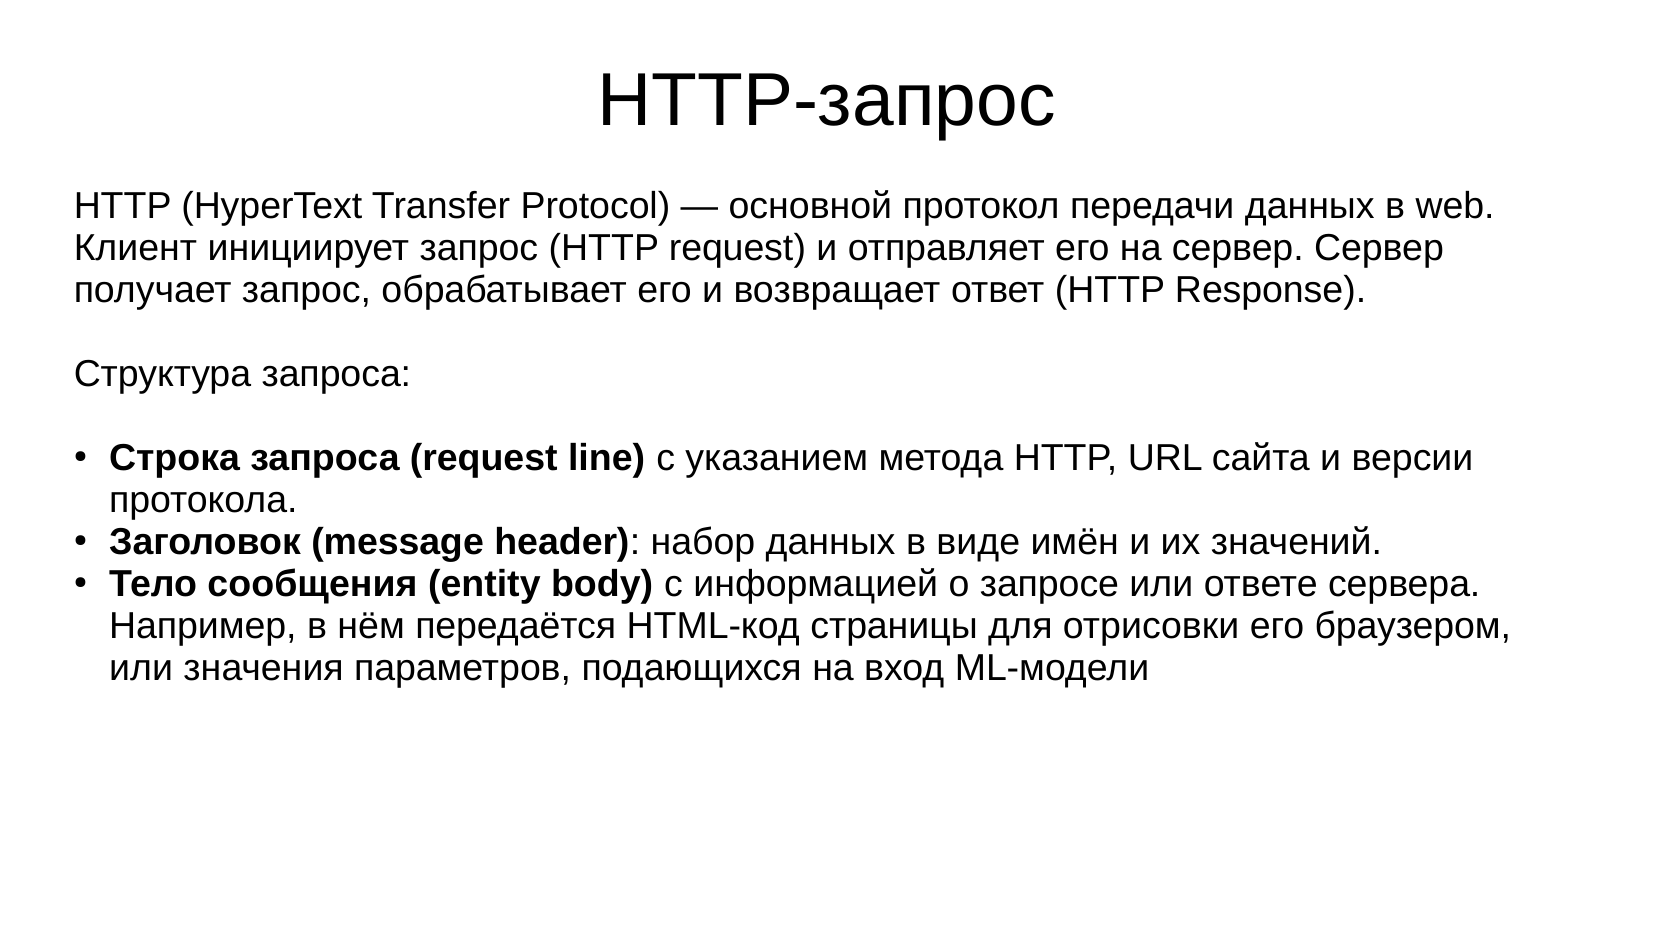

# HTTP-запрос
HTTP (HyperText Transfer Protocol) — основной протокол передачи данных в web. Клиент инициирует запрос (HTTP request) и отправляет его на сервер. Сервер получает запрос, обрабатывает его и возвращает ответ (HTTP Response).
Структура запроса:
Строка запроса (request line) c указанием метода HTTP, URL сайта и версии протокола.
Заголовок (message header): набор данных в виде имён и их значений.
Тело сообщения (entity body) с информацией о запросе или ответе сервера. Например, в нём передаётся HTML-код страницы для отрисовки его браузером, или значения параметров, подающихся на вход ML-модели